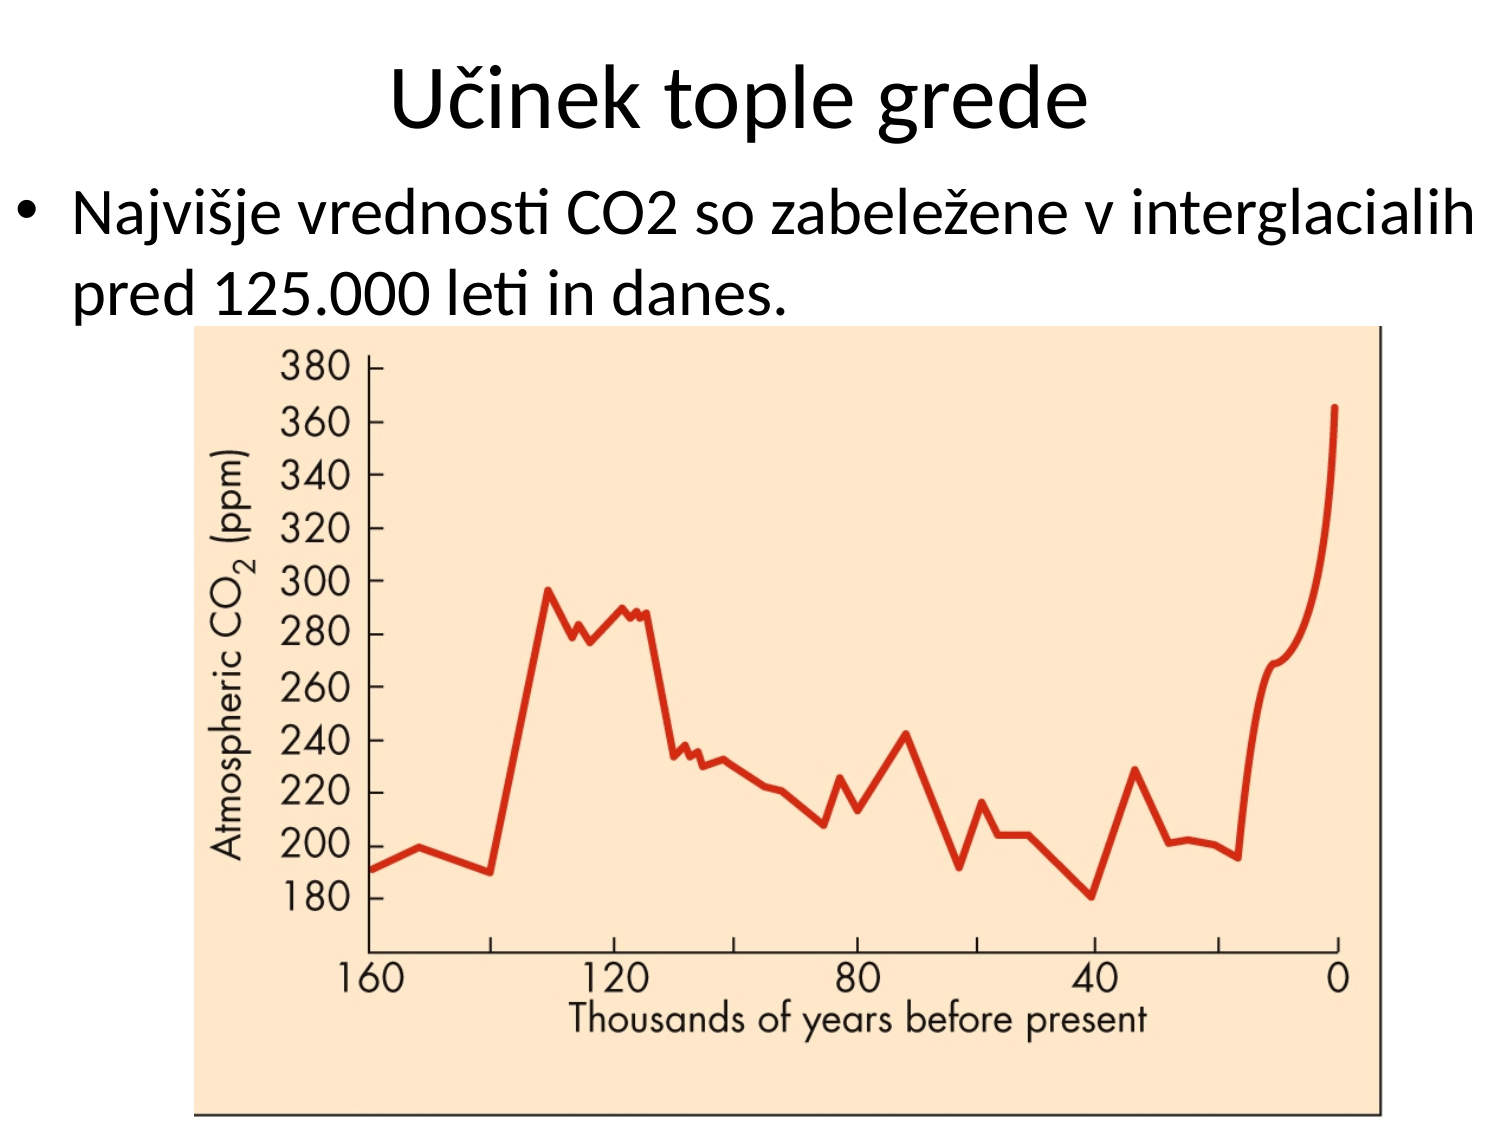

# Učinek tople grede
Najvišje vrednosti CO2 so zabeležene v interglacialih pred 125.000 leti in danes.